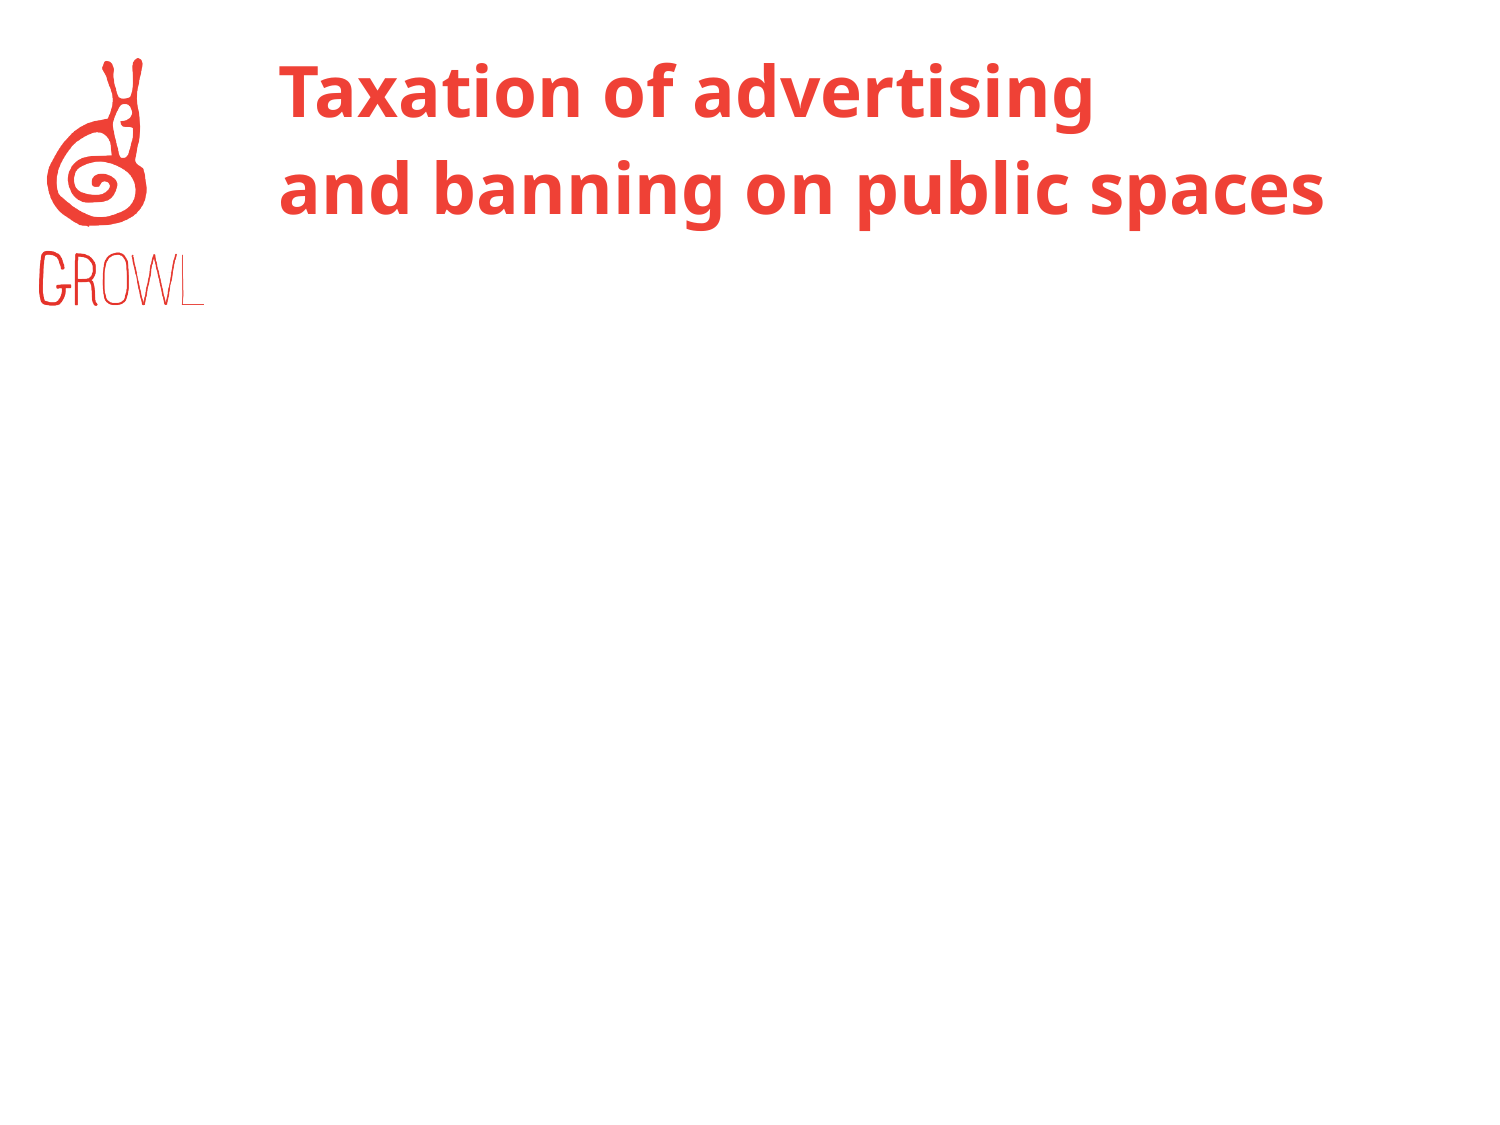

# Taxation of advertising and banning on public spaces